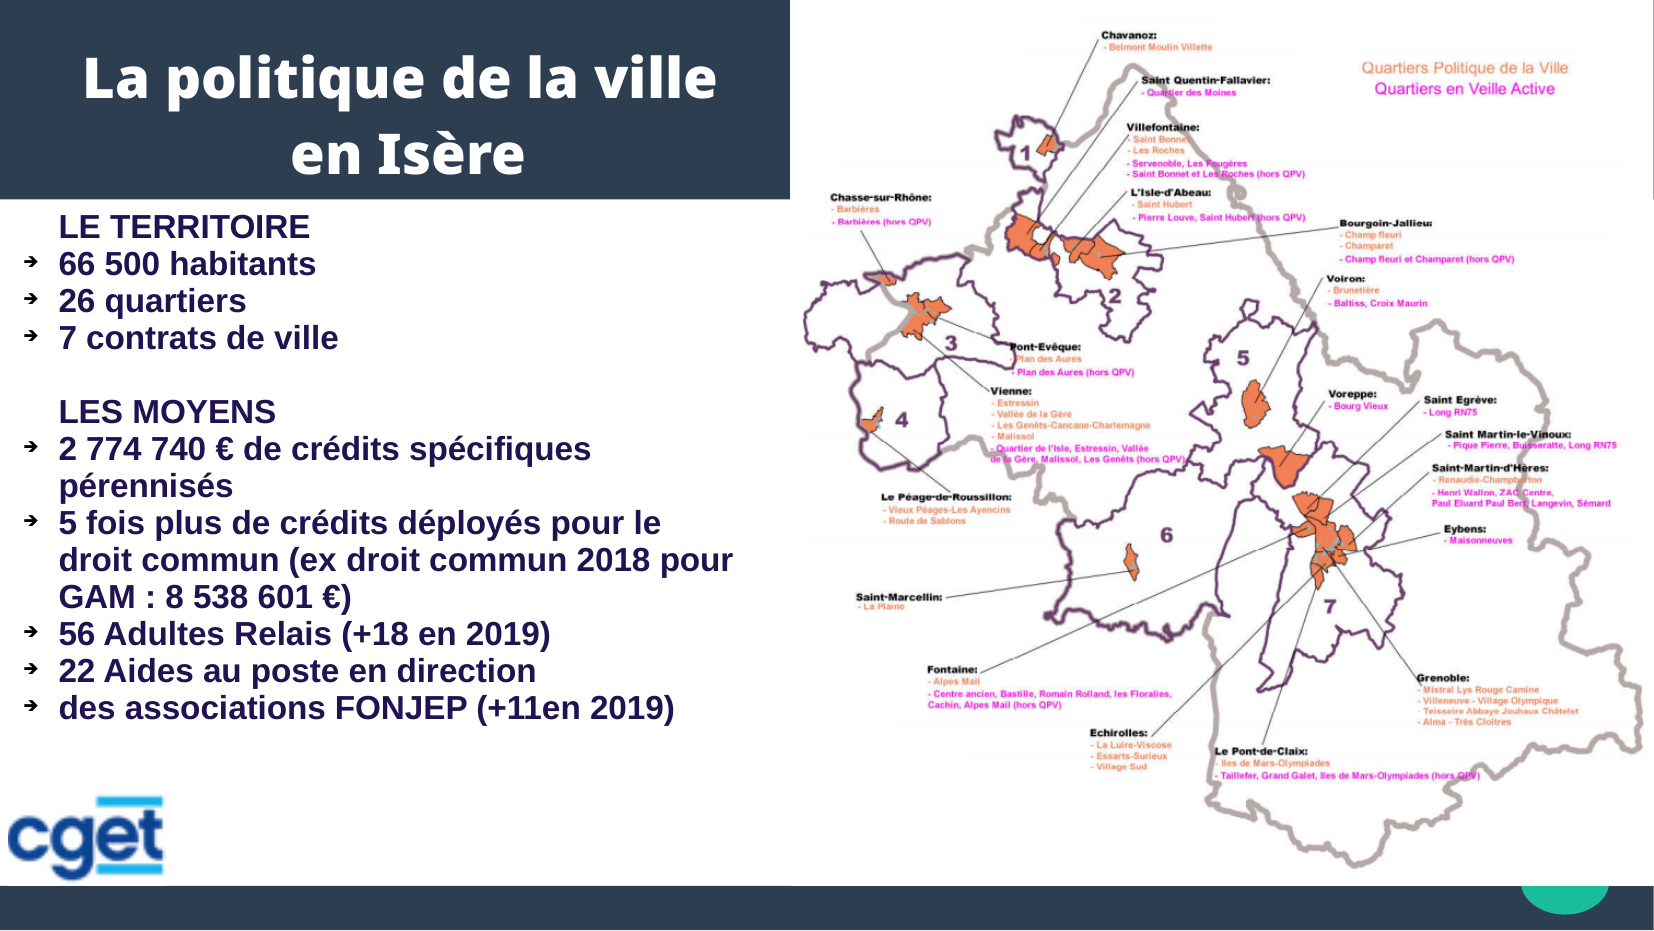

# La politique de la ville en Isère
LE TERRITOIRE
66 500 habitants
26 quartiers
7 contrats de ville
LES MOYENS
2 774 740 € de crédits spécifiques pérennisés
5 fois plus de crédits déployés pour le droit commun (ex droit commun 2018 pour GAM : 8 538 601 €)
56 Adultes Relais (+18 en 2019)
22 Aides au poste en direction
des associations FONJEP (+11en 2019)